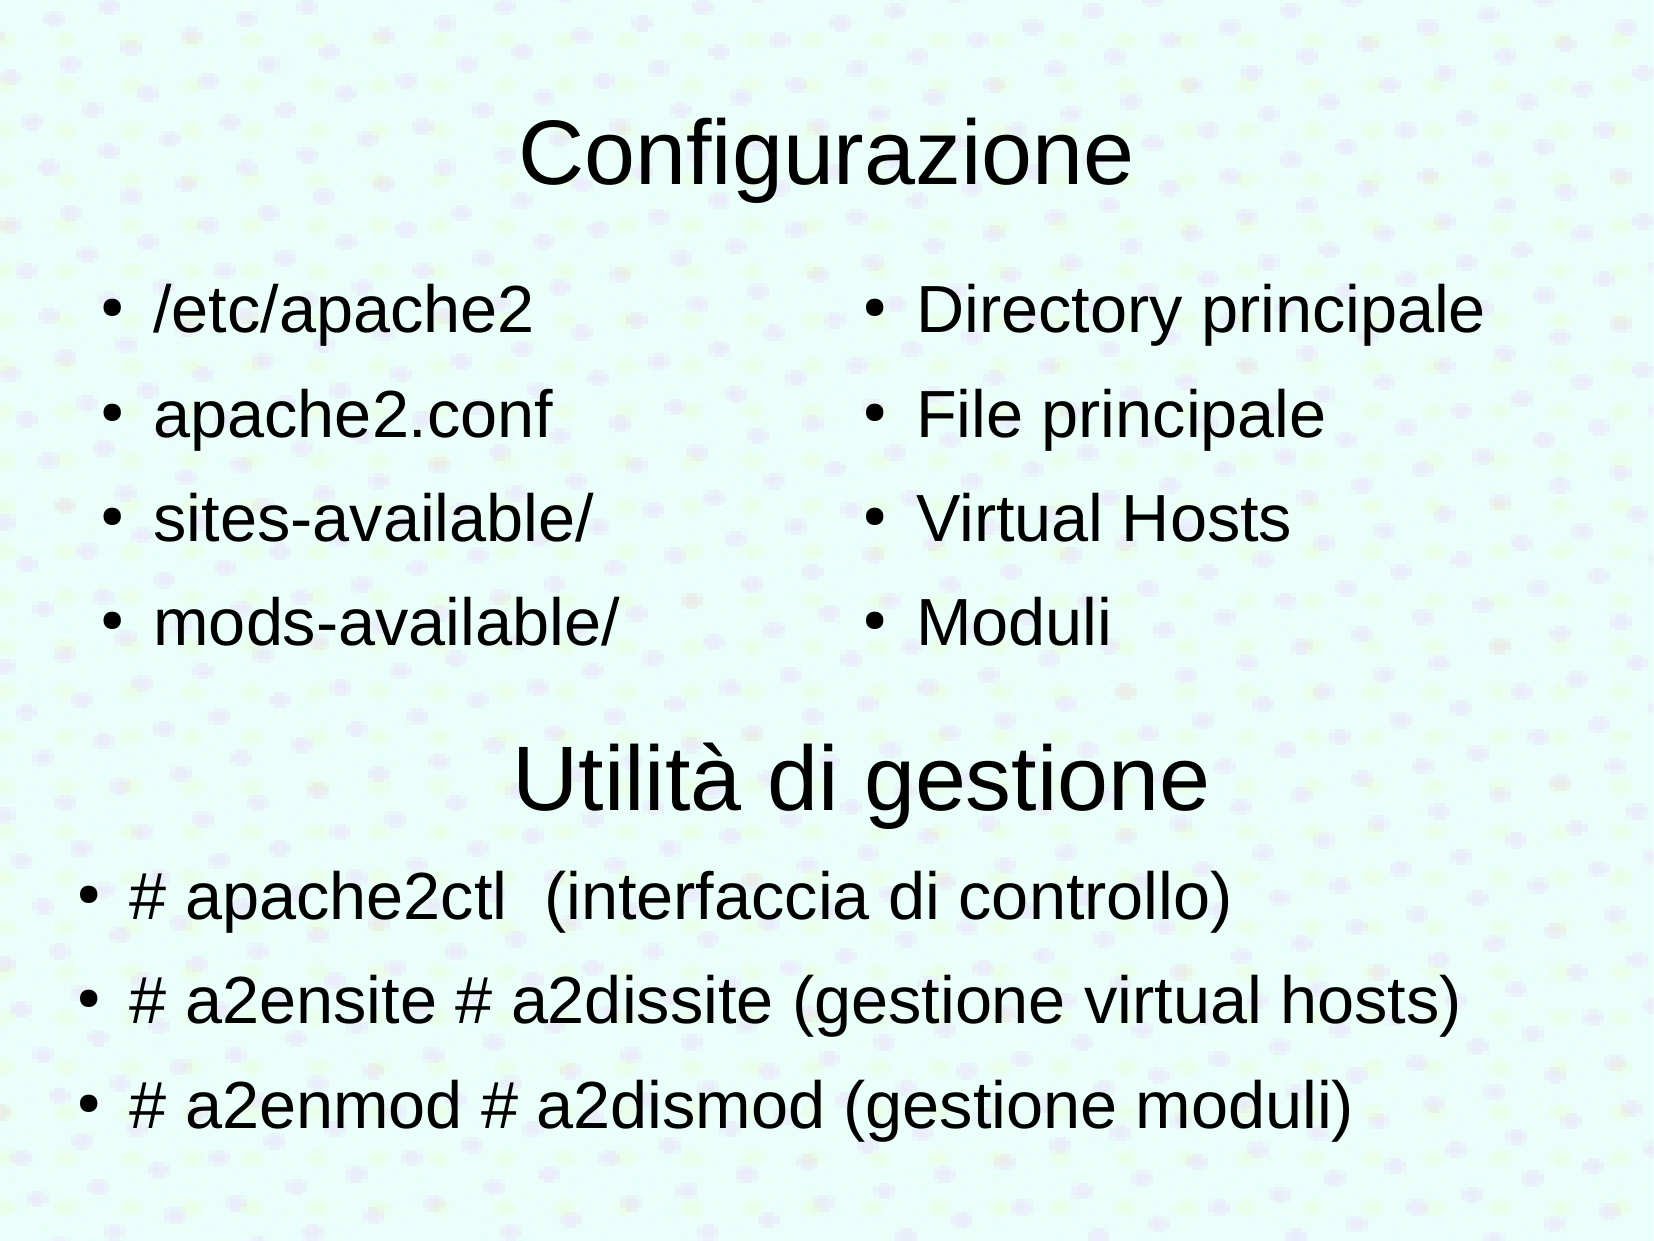

# Configurazione
/etc/apache2
apache2.conf
sites-available/
mods-available/
Directory principale
File principale
Virtual Hosts
Moduli
Utilità di gestione
# apache2ctl (interfaccia di controllo)
# a2ensite # a2dissite (gestione virtual hosts)
# a2enmod # a2dismod (gestione moduli)